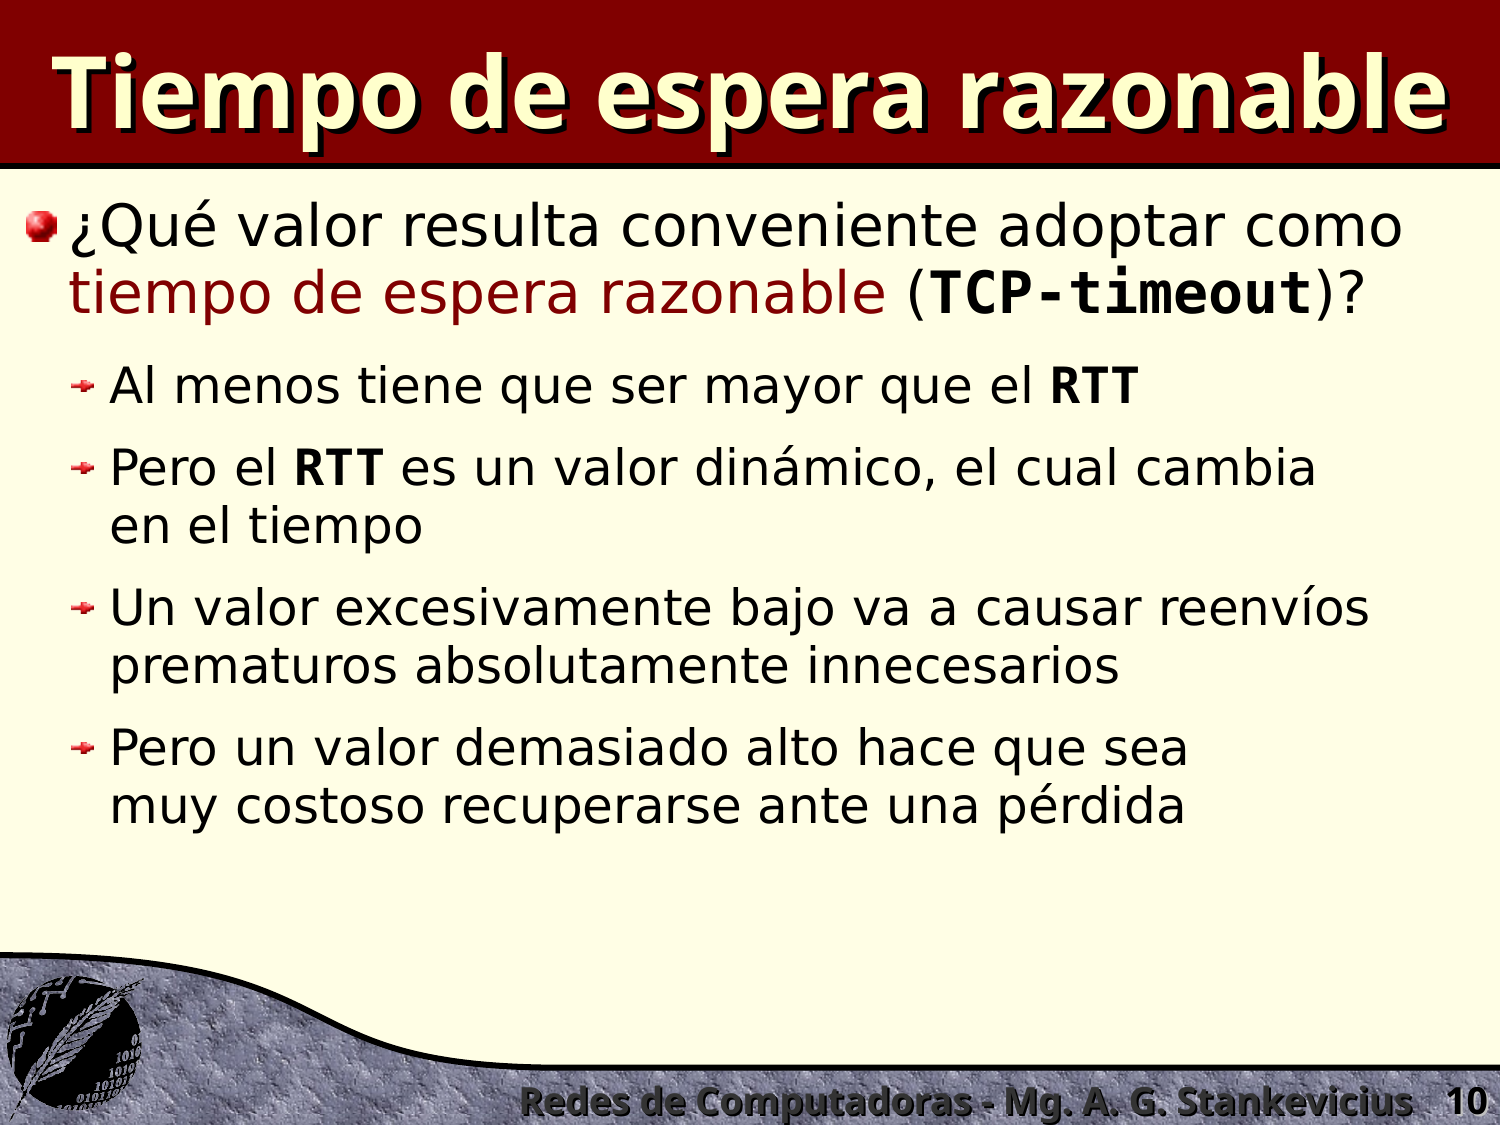

# Tiempo de espera razonable
¿Qué valor resulta conveniente adoptar como tiempo de espera razonable (TCP-timeout)?
Al menos tiene que ser mayor que el RTT
Pero el RTT es un valor dinámico, el cual cambia
en el tiempo
Un valor excesivamente bajo va a causar reenvíos prematuros absolutamente innecesarios
Pero un valor demasiado alto hace que sea
muy costoso recuperarse ante una pérdida
10